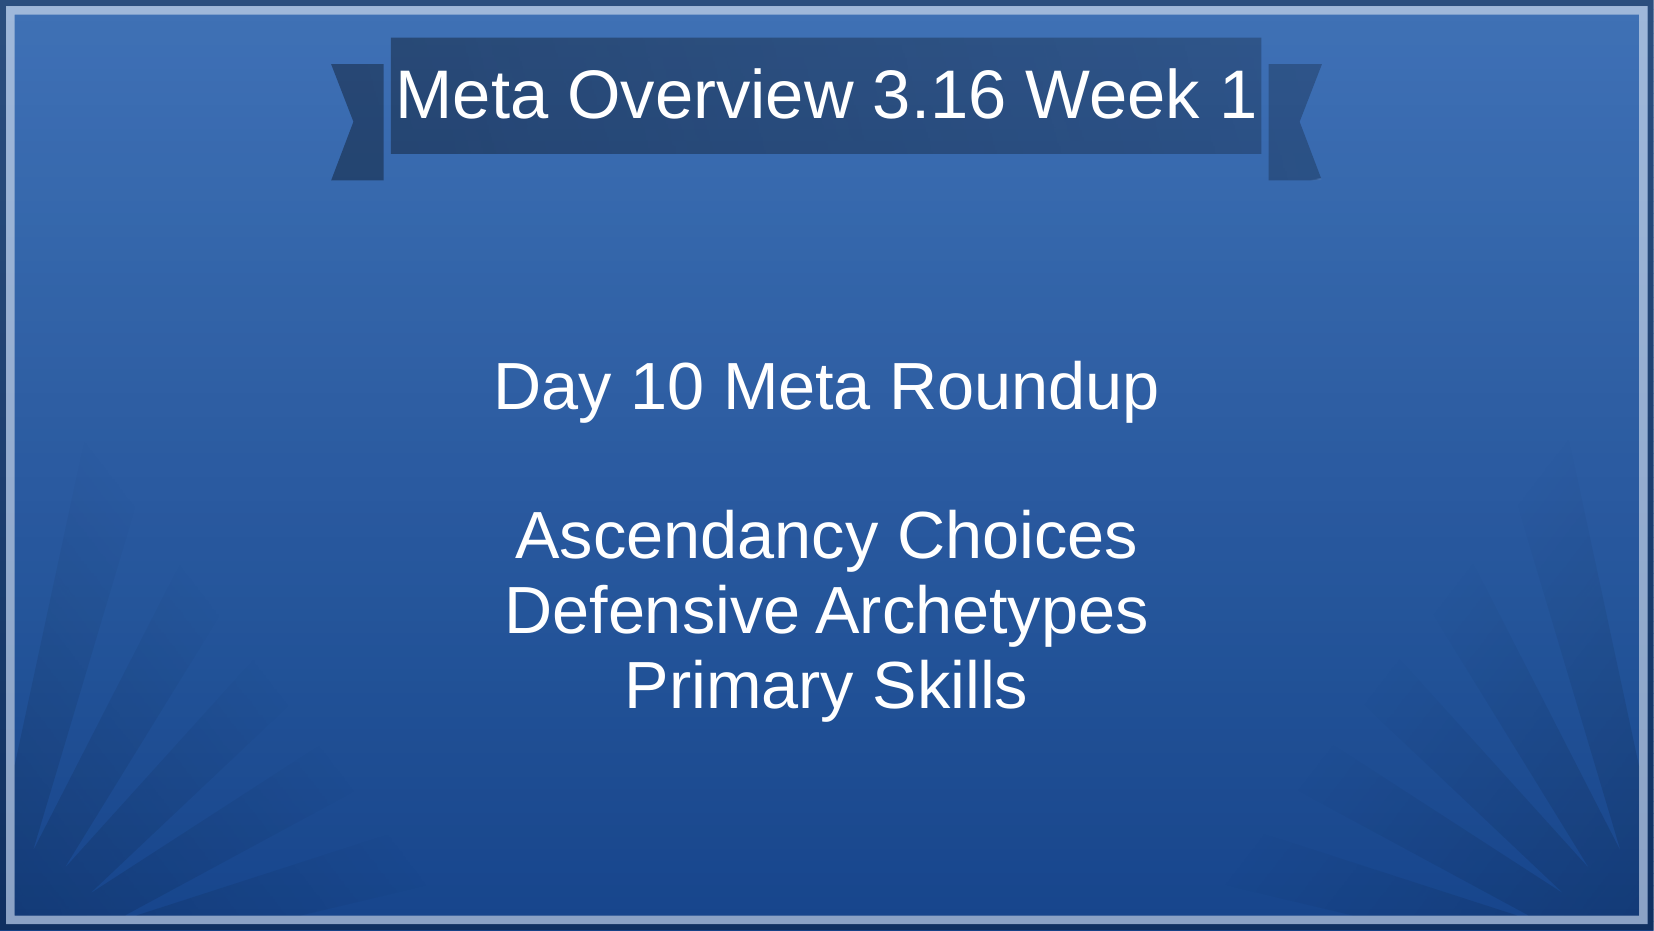

# Meta Overview 3.16 Week 1
Day 10 Meta Roundup
Ascendancy Choices
Defensive Archetypes
Primary Skills